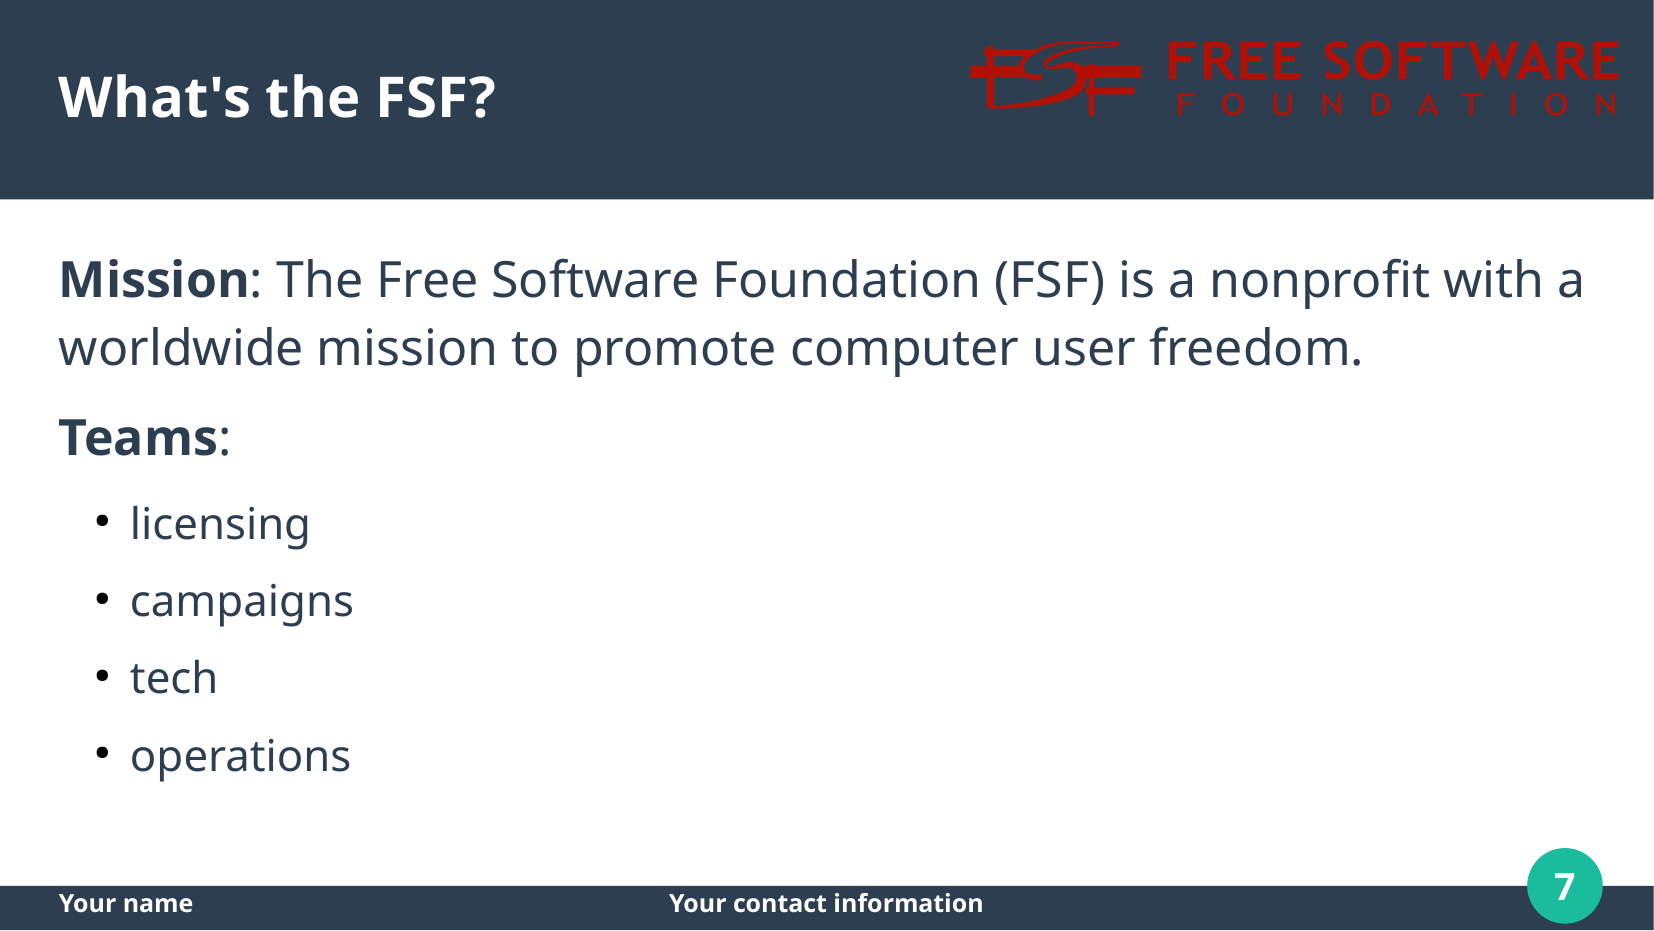

# What's the FSF?
Mission: The Free Software Foundation (FSF) is a nonprofit with a worldwide mission to promote computer user freedom.
Teams:
licensing
campaigns
tech
operations
Your name
Your contact information